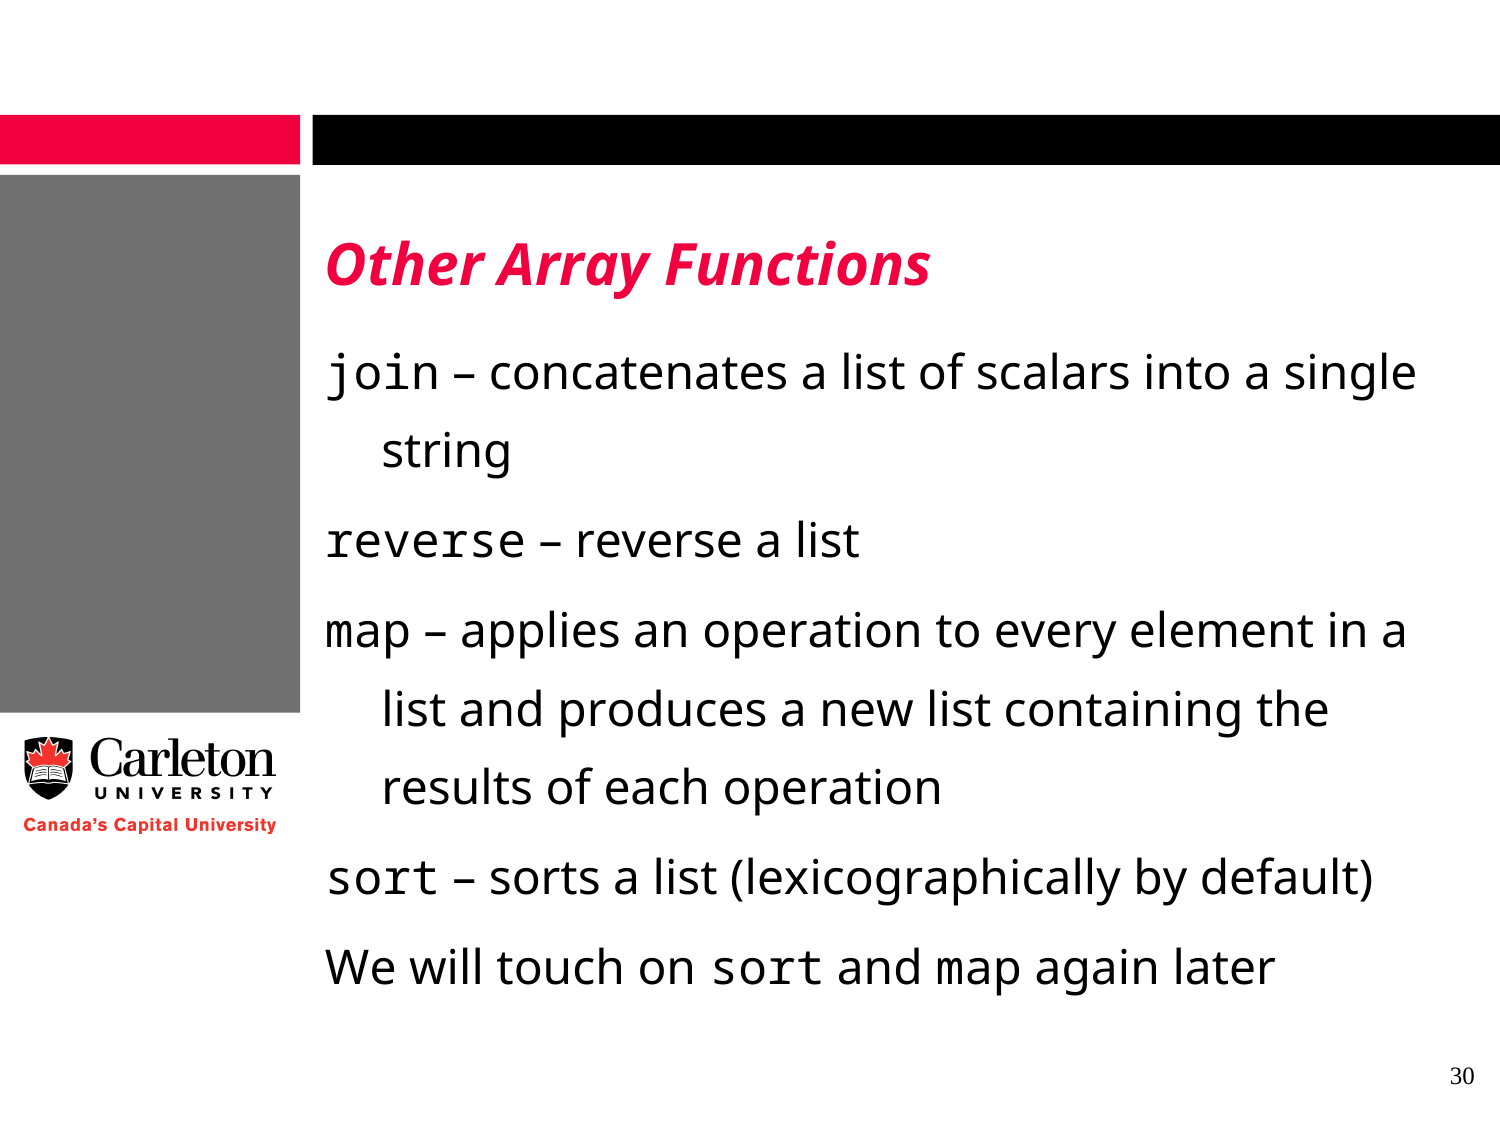

# Other Array Functions
join – concatenates a list of scalars into a single string
reverse – reverse a list
map – applies an operation to every element in a list and produces a new list containing the results of each operation
sort – sorts a list (lexicographically by default)
We will touch on sort and map again later
30